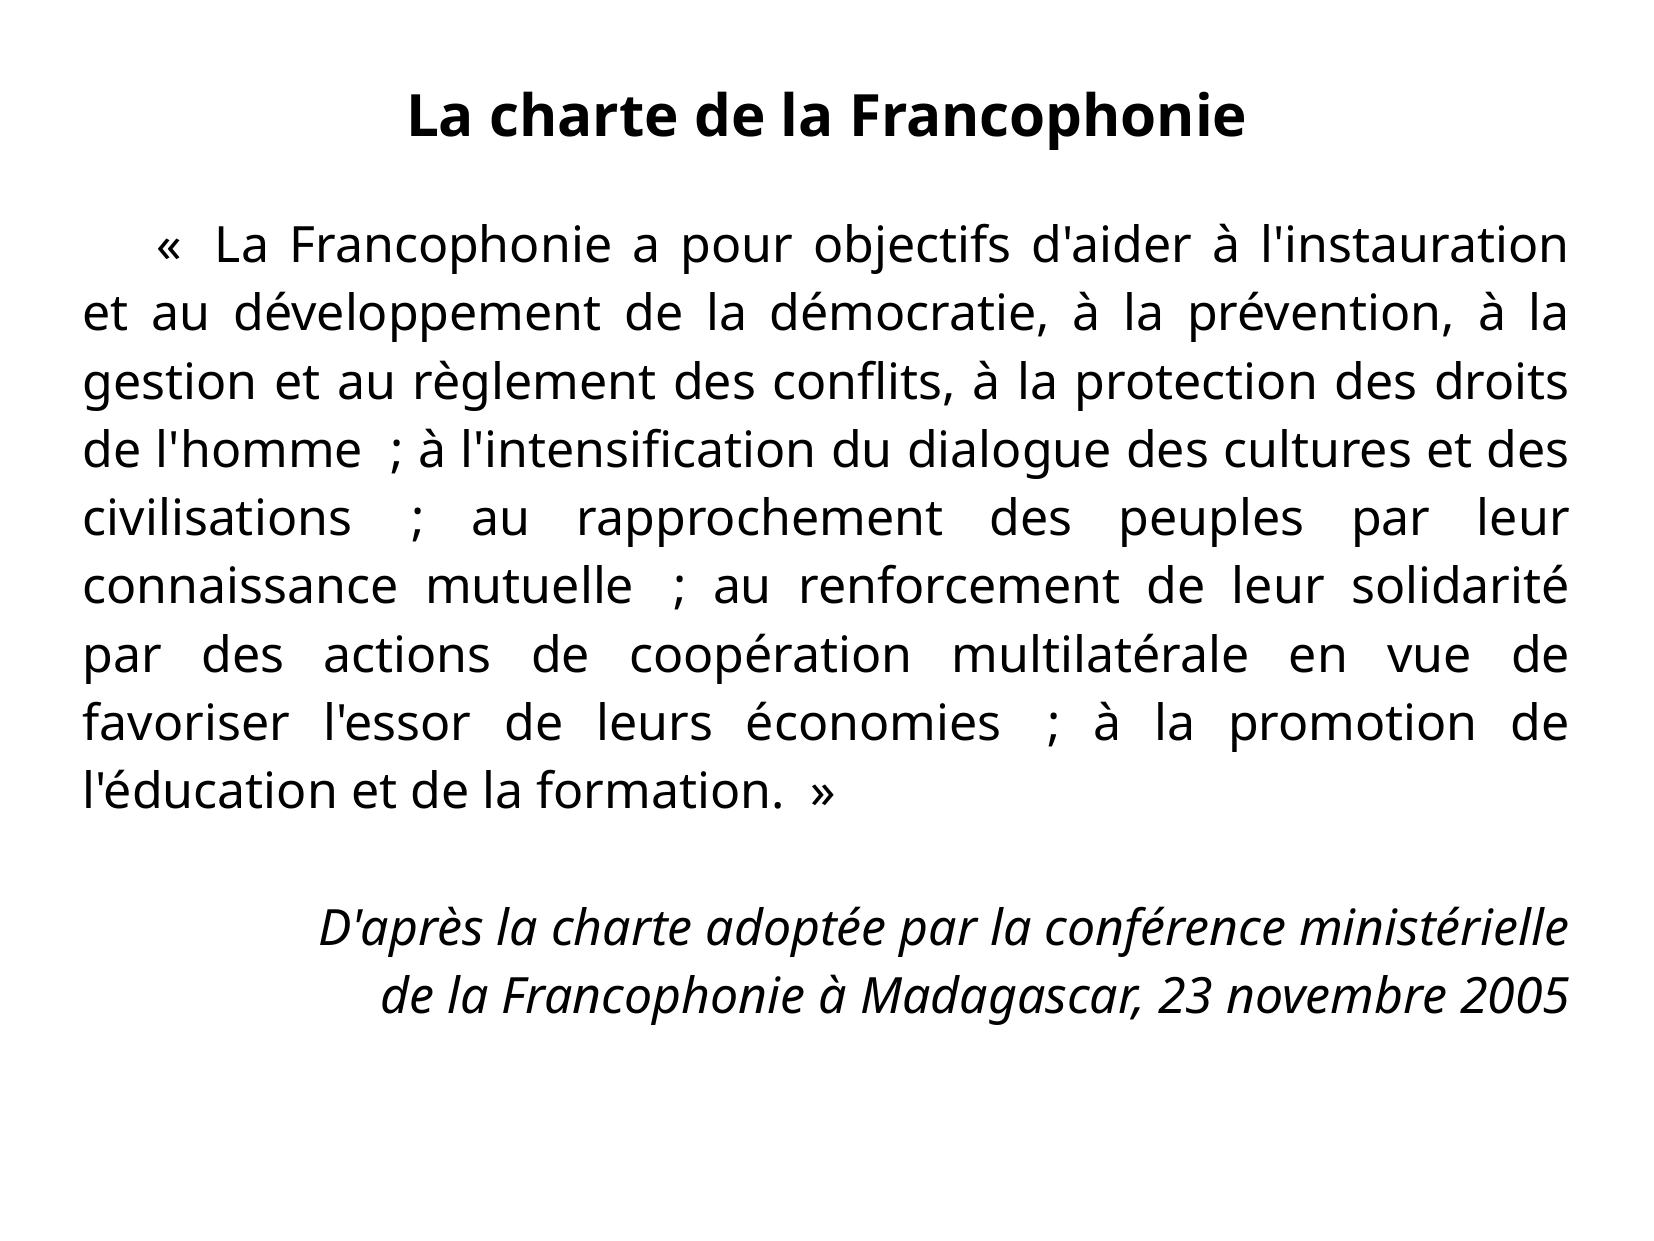

# La charte de la Francophonie
	«  La Francophonie a pour objectifs d'aider à l'instauration et au développement de la démocratie, à la prévention, à la gestion et au règlement des conflits, à la protection des droits de l'homme  ; à l'intensification du dialogue des cultures et des civilisations  ; au rapprochement des peuples par leur connaissance mutuelle  ; au renforcement de leur solidarité par des actions de coopération multilatérale en vue de favoriser l'essor de leurs économies  ; à la promotion de l'éducation et de la formation.  »
D'après la charte adoptée par la conférence ministérielle
de la Francophonie à Madagascar, 23 novembre 2005